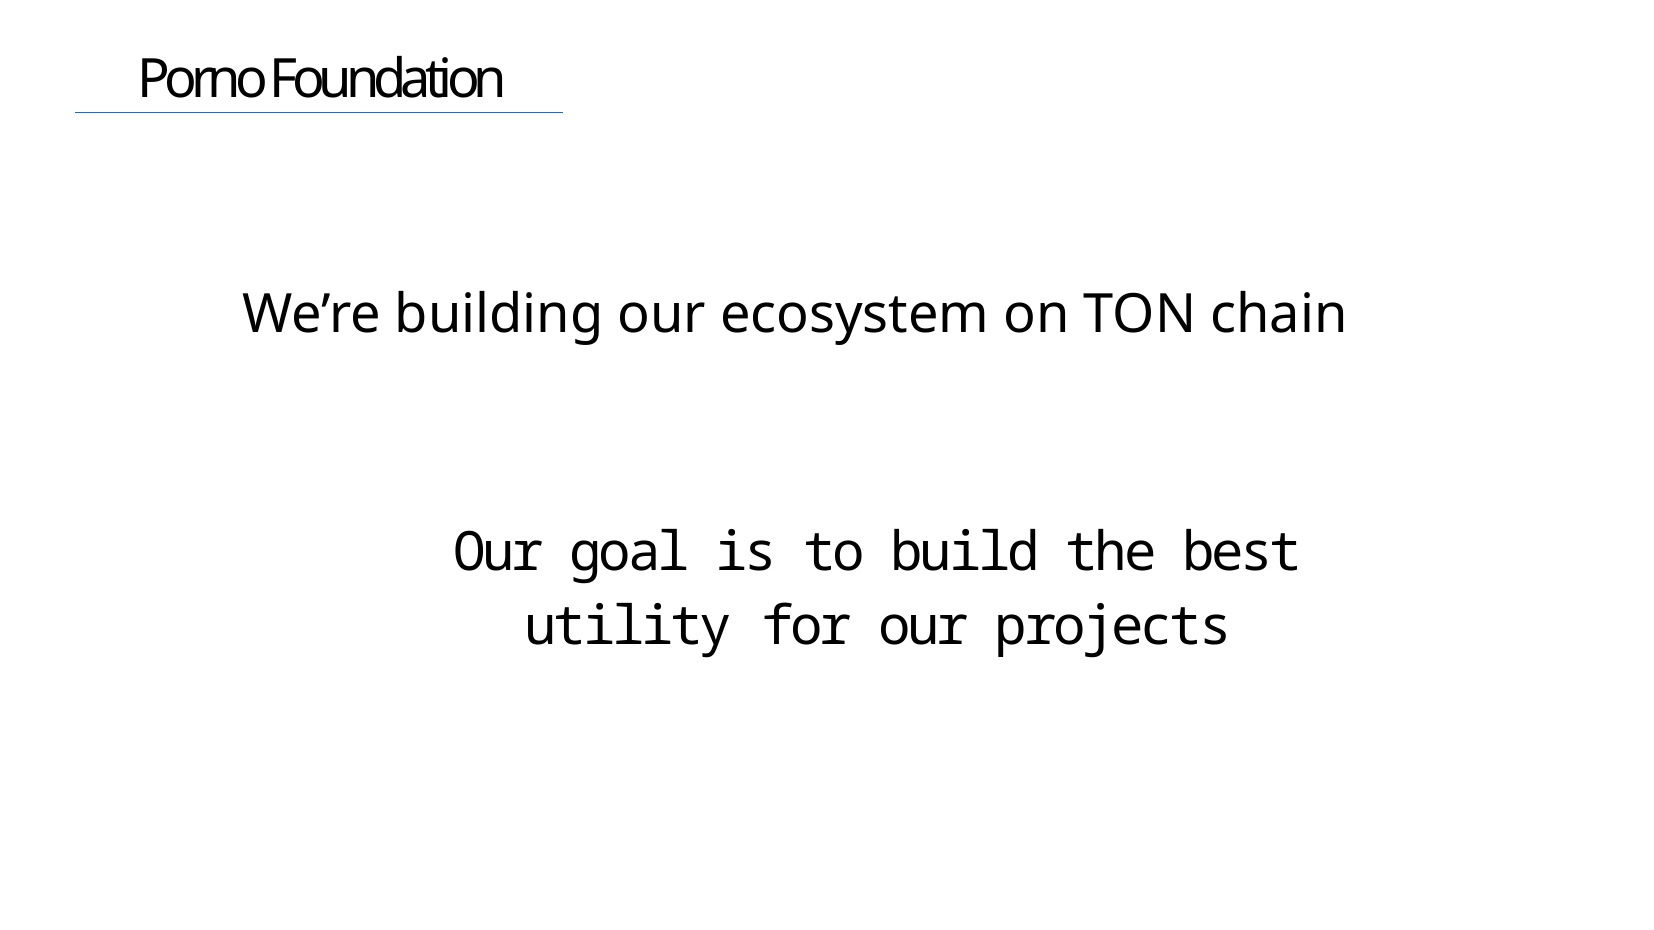

# Porno Foundation
We’re building our ecosystem on TON chain
Our goal is to build the best
utility for our projects